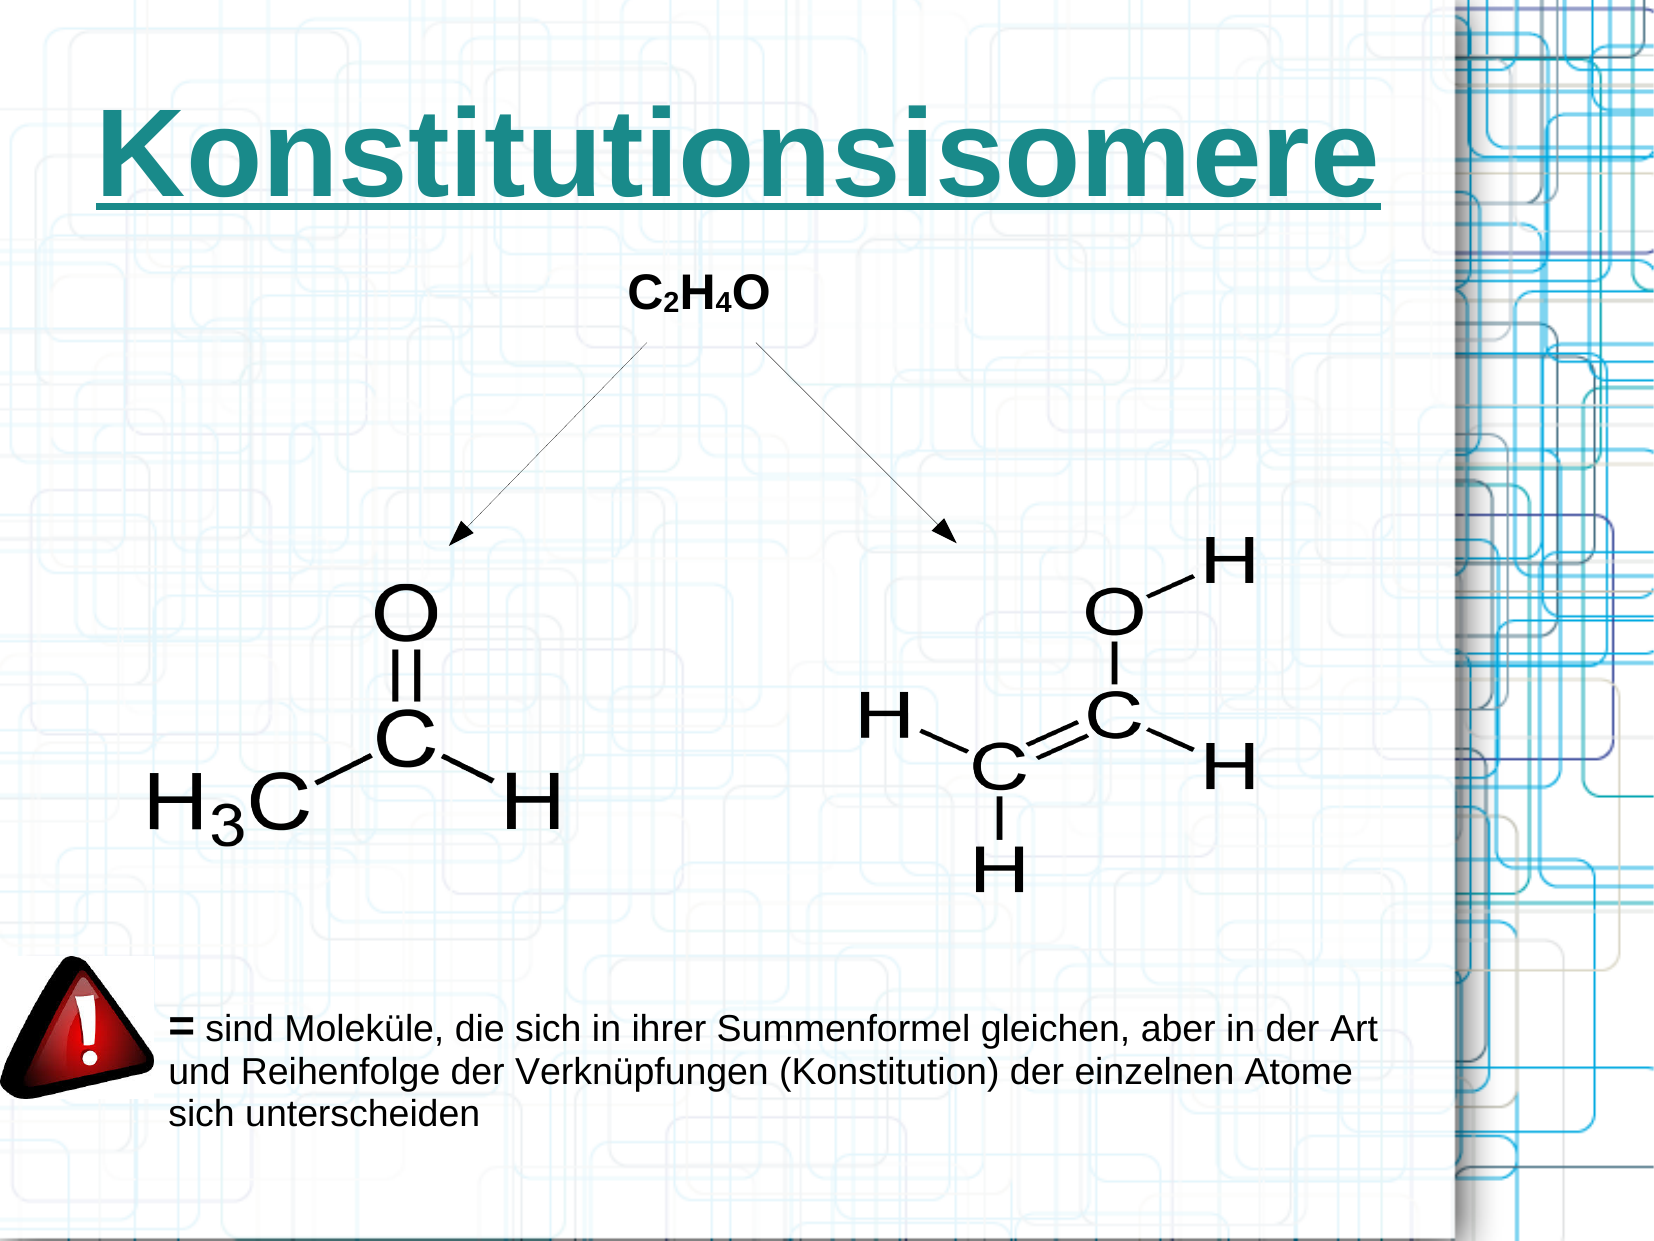

# Konstitutionsisomere
C2H4O
= sind Moleküle, die sich in ihrer Summenformel gleichen, aber in der Art und Reihenfolge der Verknüpfungen (Konstitution) der einzelnen Atome sich unterscheiden